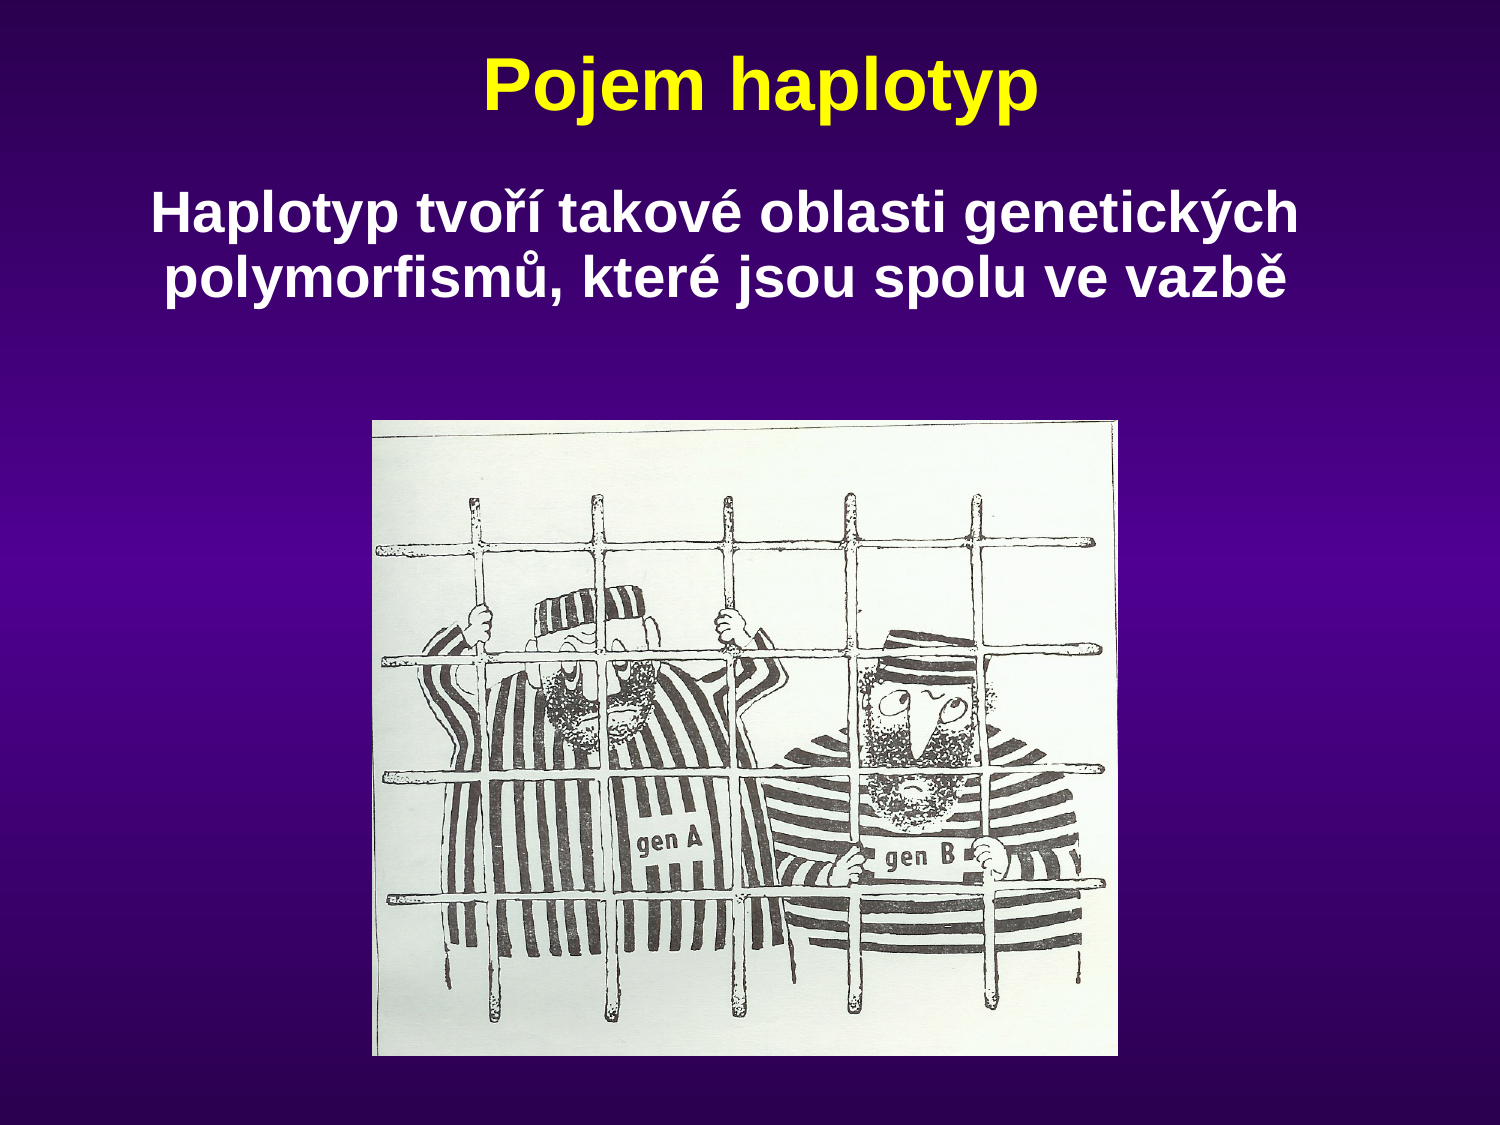

# Pojem haplotyp
Haplotyp tvoří takové oblasti genetických polymorfismů, které jsou spolu ve vazbě